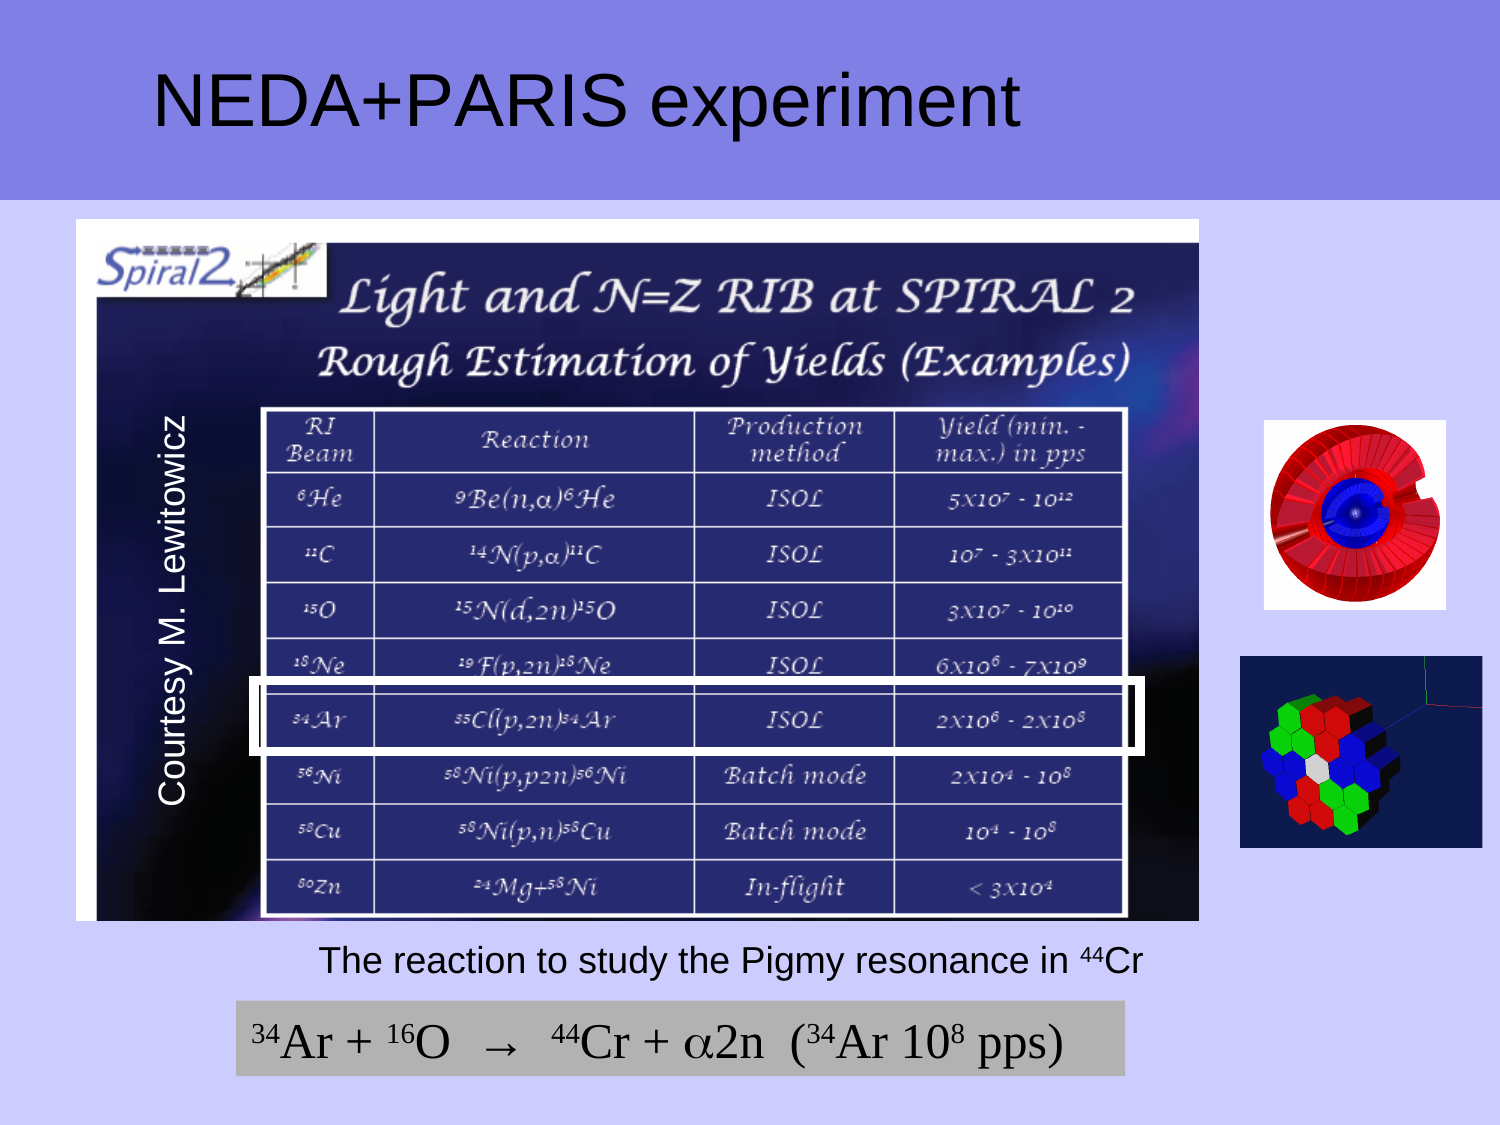

# NEDA+PARIS experiment
Courtesy M. Lewitowicz
The reaction to study the Pigmy resonance in 44Cr
34Ar + 16O → 44Cr + 2n (34Ar 108 pps)